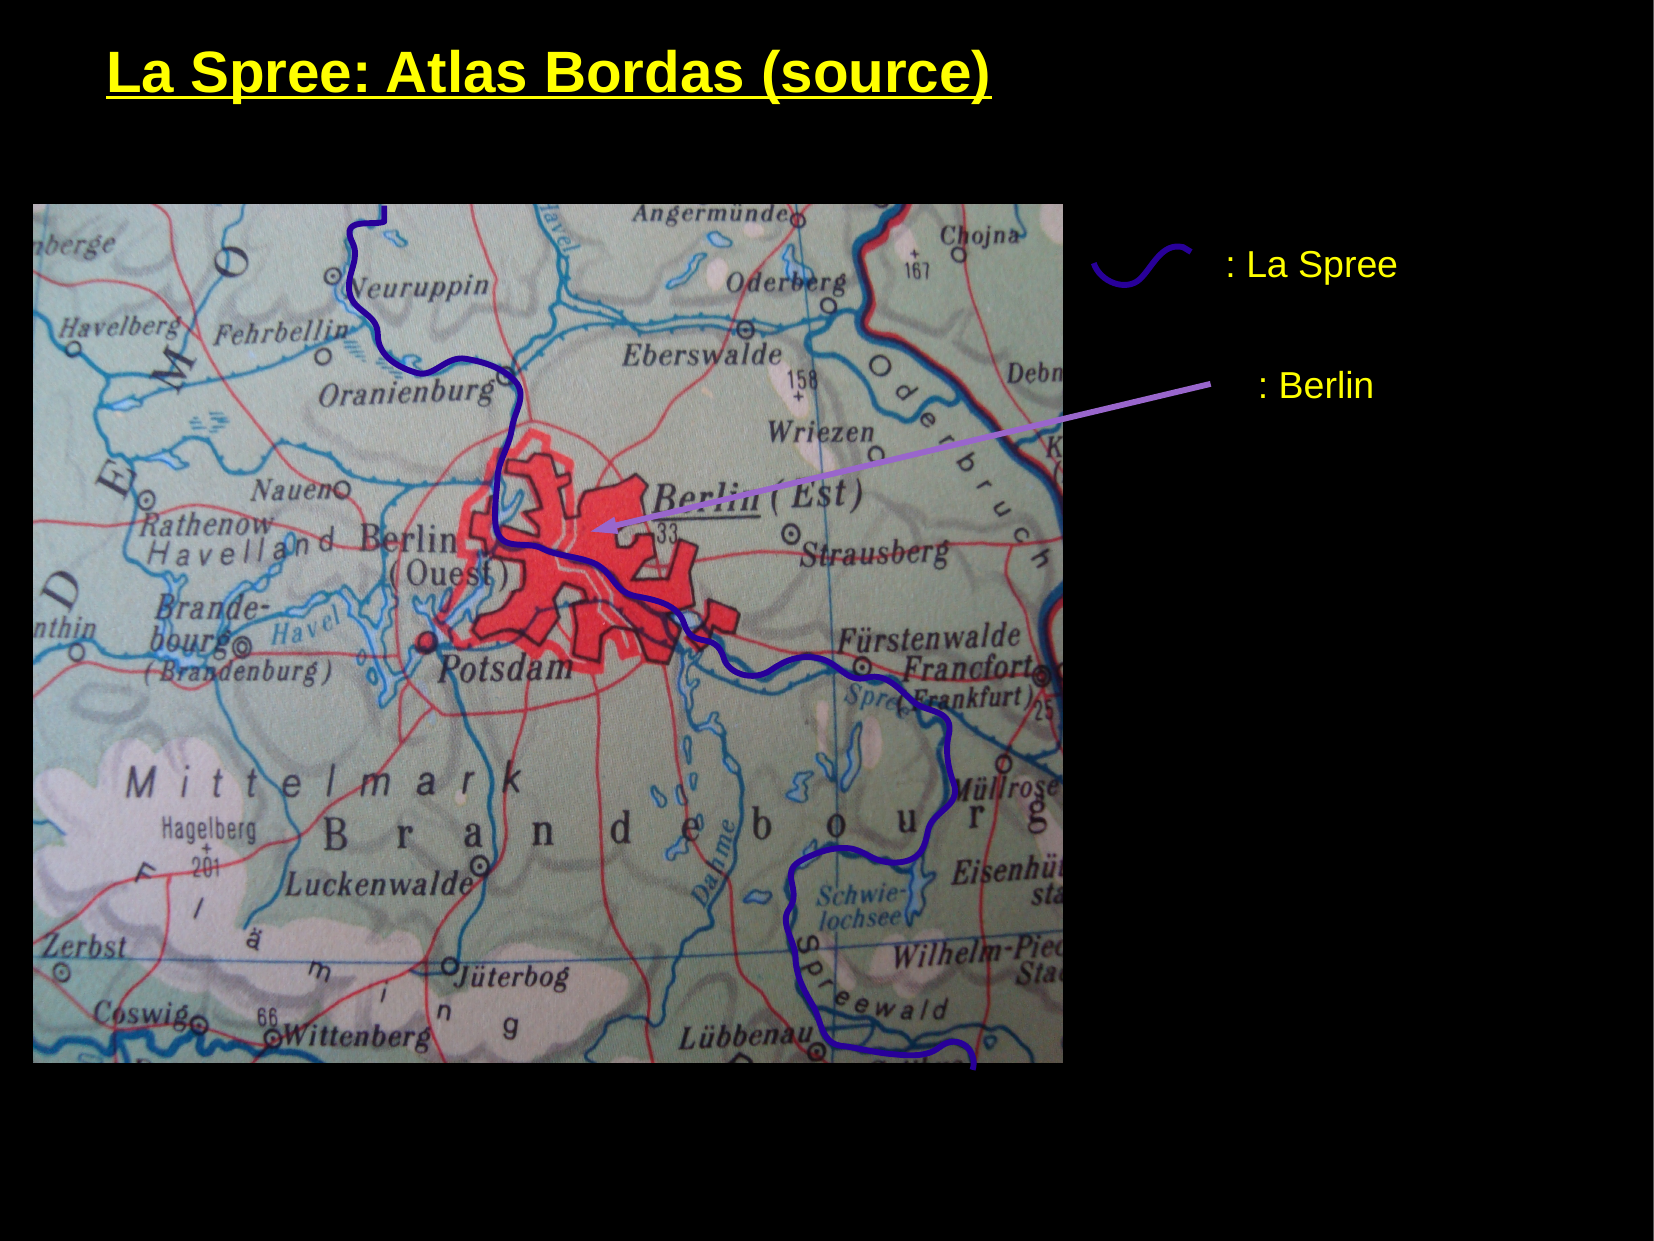

La Spree: Atlas Bordas (source)
: La Spree
: Berlin